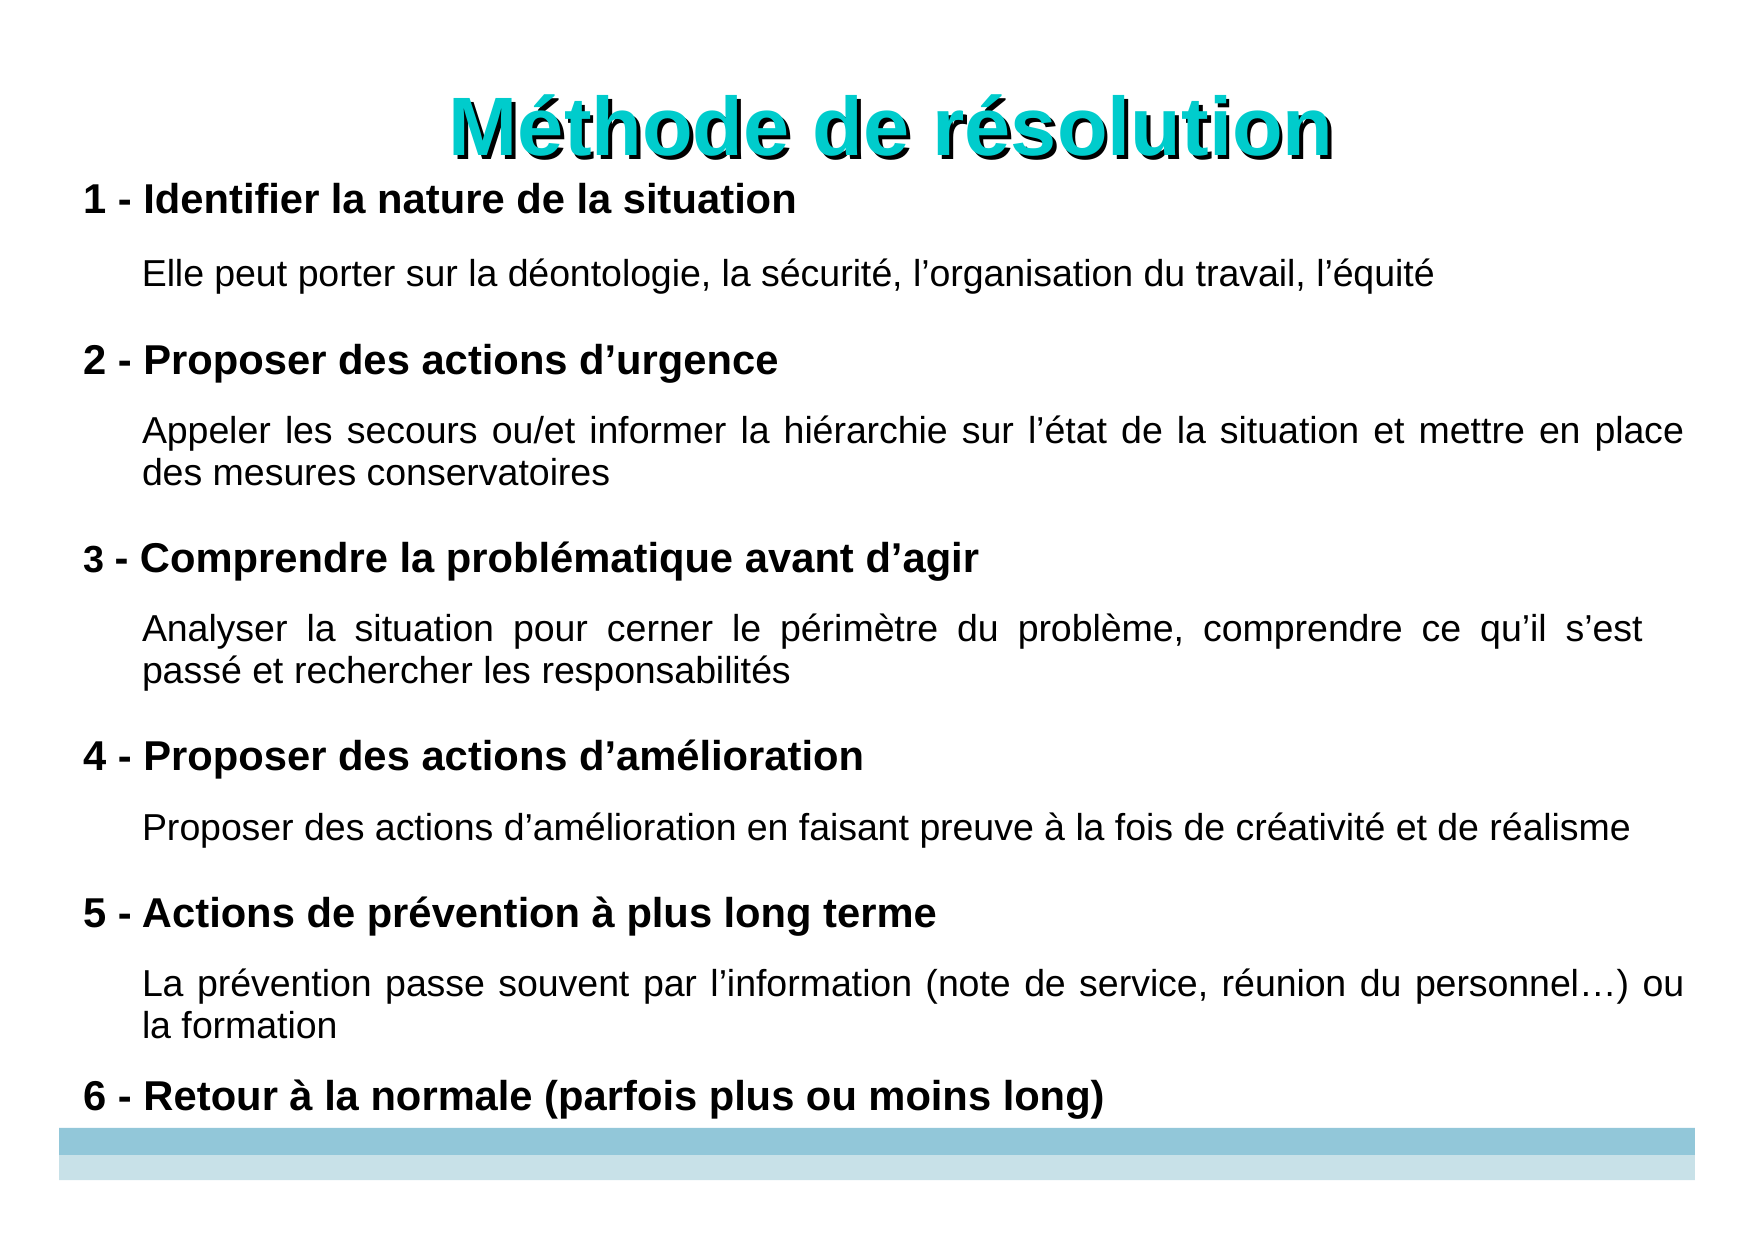

# Méthode de résolution
1 - Identifier la nature de la situation
 Elle peut porter sur la déontologie, la sécurité, l’organisation du travail, l’équité
2 - Proposer des actions d’urgence
Appeler les secours ou/et informer la hiérarchie sur l’état de la situation et mettre en place des mesures conservatoires
3 - Comprendre la problématique avant d’agir
Analyser la situation pour cerner le périmètre du problème, comprendre ce qu’il s’est passé et rechercher les responsabilités
4 - Proposer des actions d’amélioration
Proposer des actions d’amélioration en faisant preuve à la fois de créativité et de réalisme
5 - Actions de prévention à plus long terme
La prévention passe souvent par l’information (note de service, réunion du personnel…) ou la formation
6 - Retour à la normale (parfois plus ou moins long)